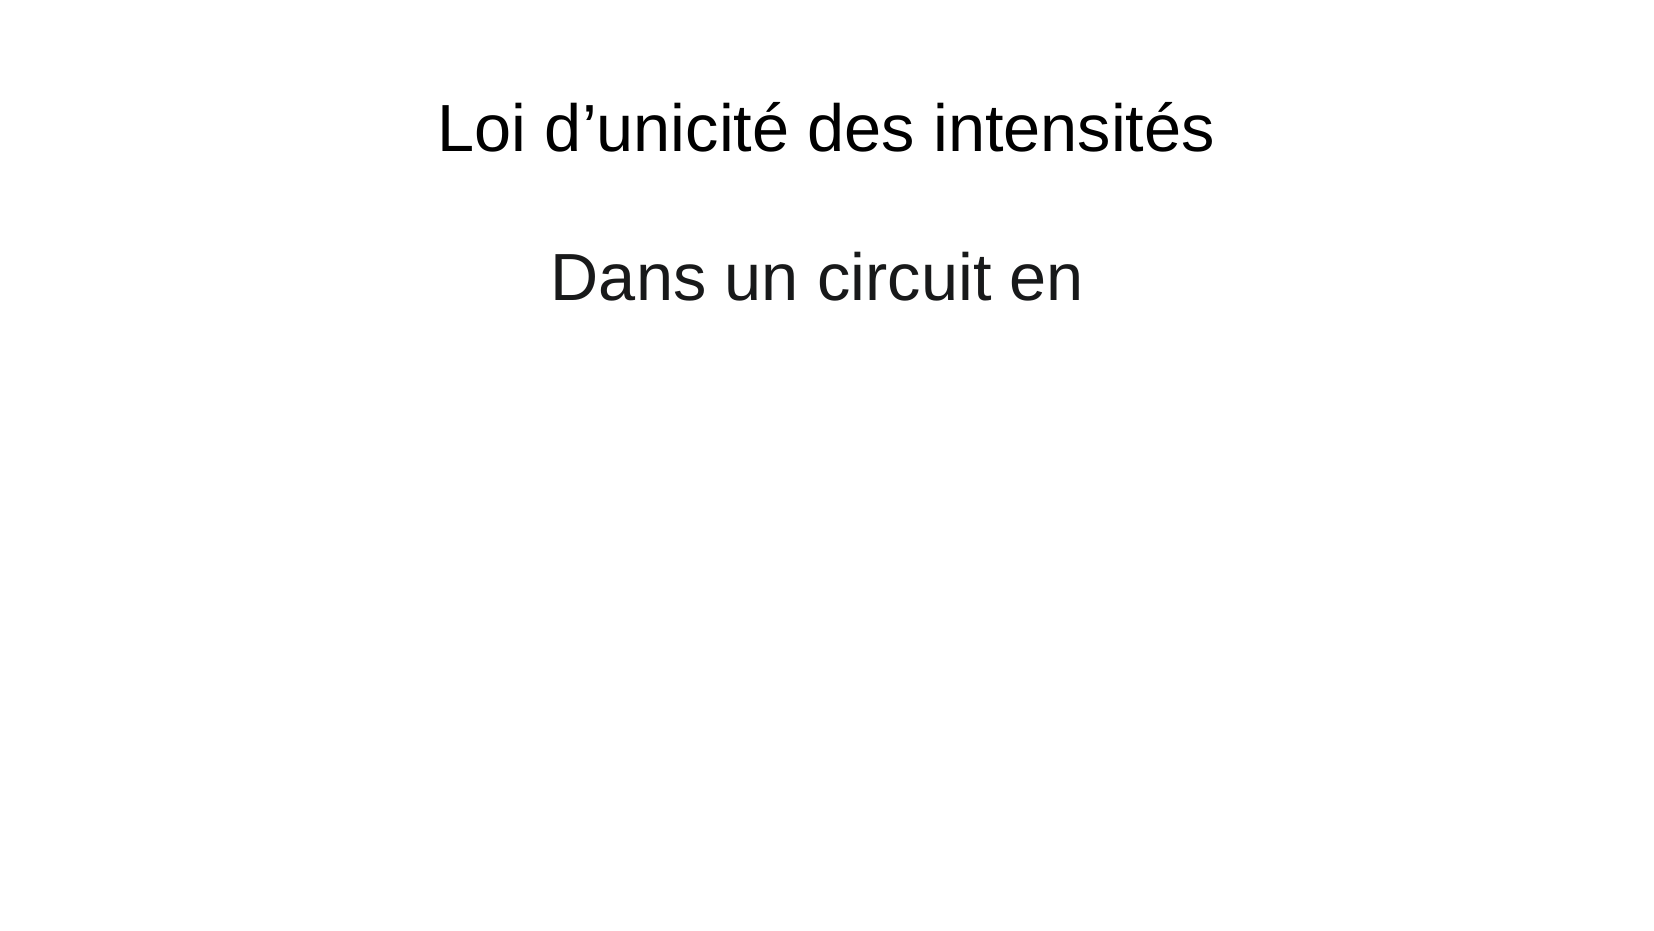

# Loi d’unicité des intensités
Dans un circuit en